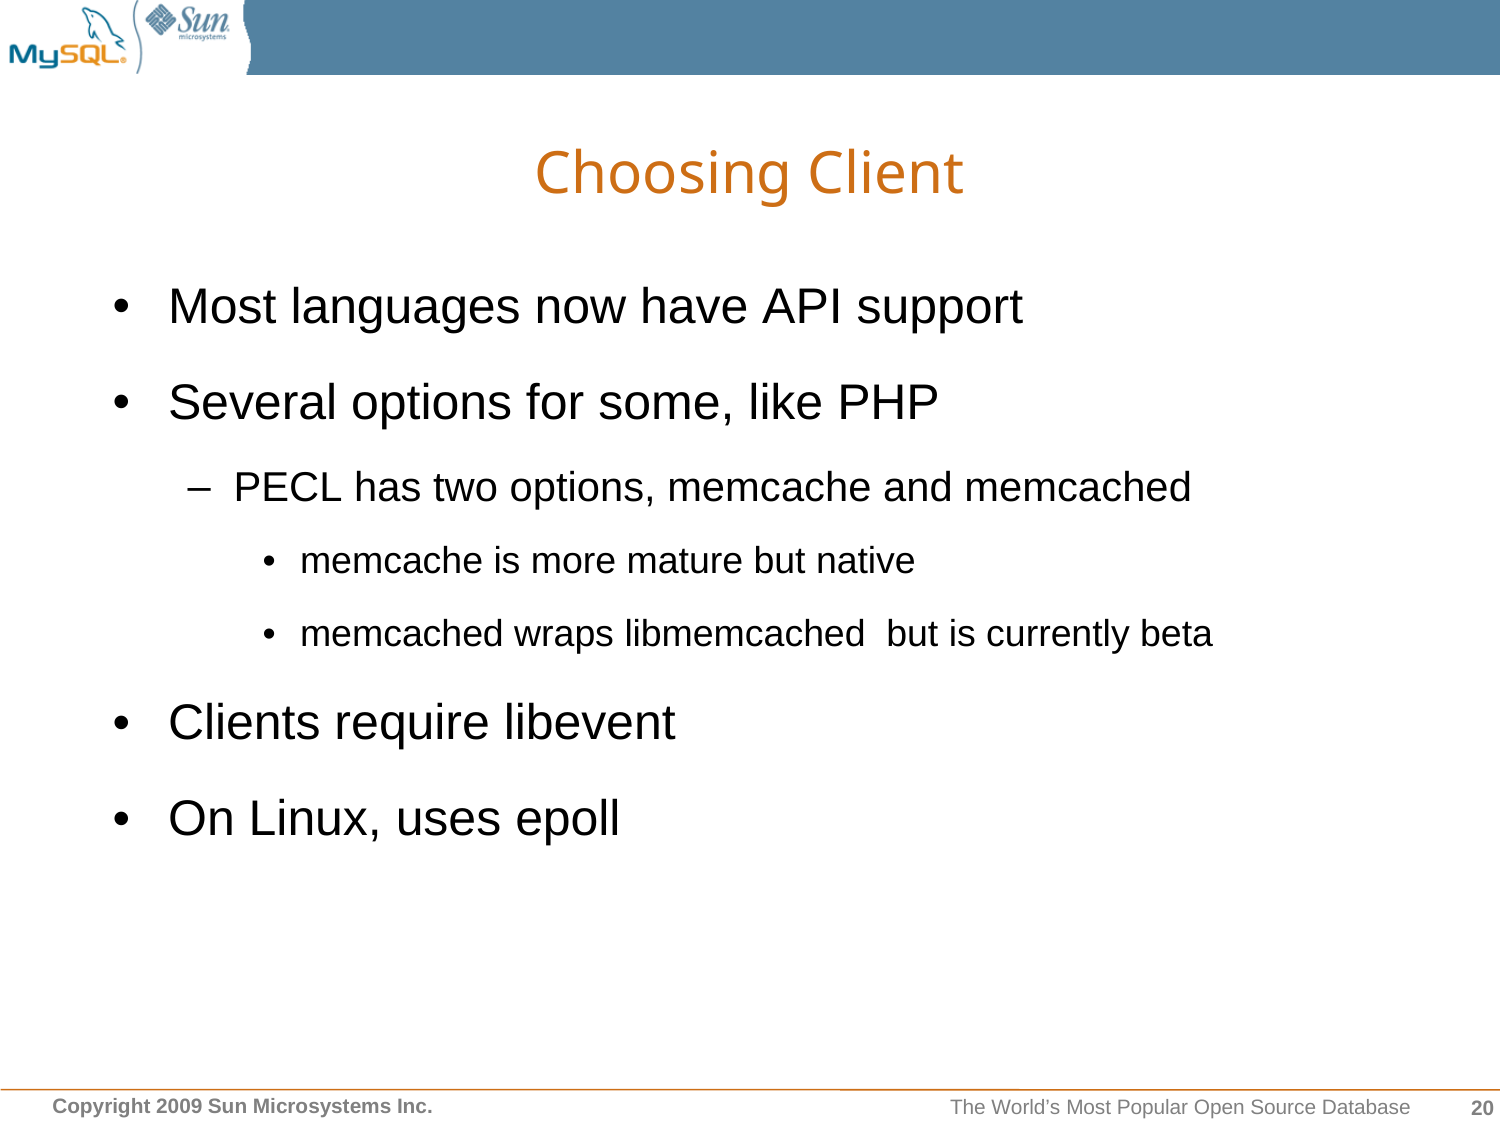

# Choosing Client
Most languages now have API support
Several options for some, like PHP
PECL has two options, memcache and memcached
memcache is more mature but native
memcached wraps libmemcached but is currently beta
Clients require libevent
On Linux, uses epoll